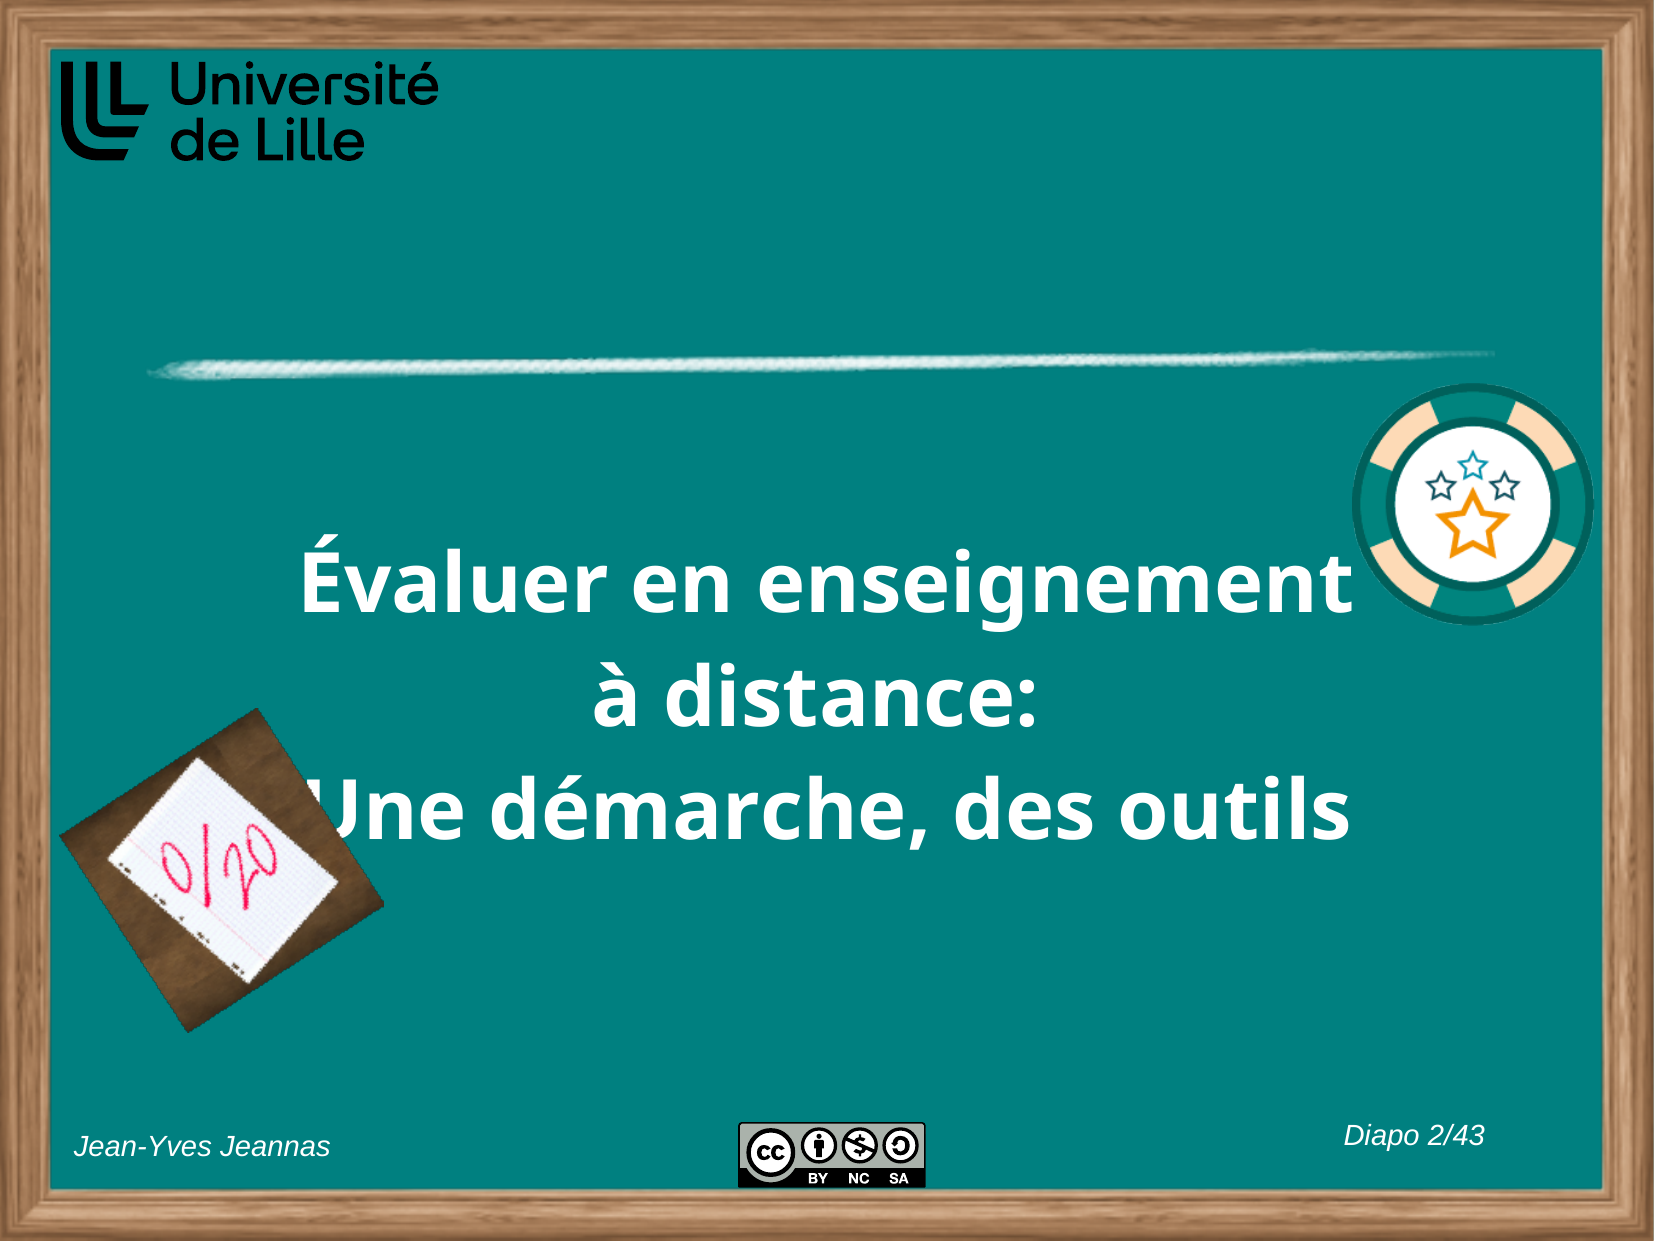

# Évaluer en enseignement à distance: Une démarche, des outils